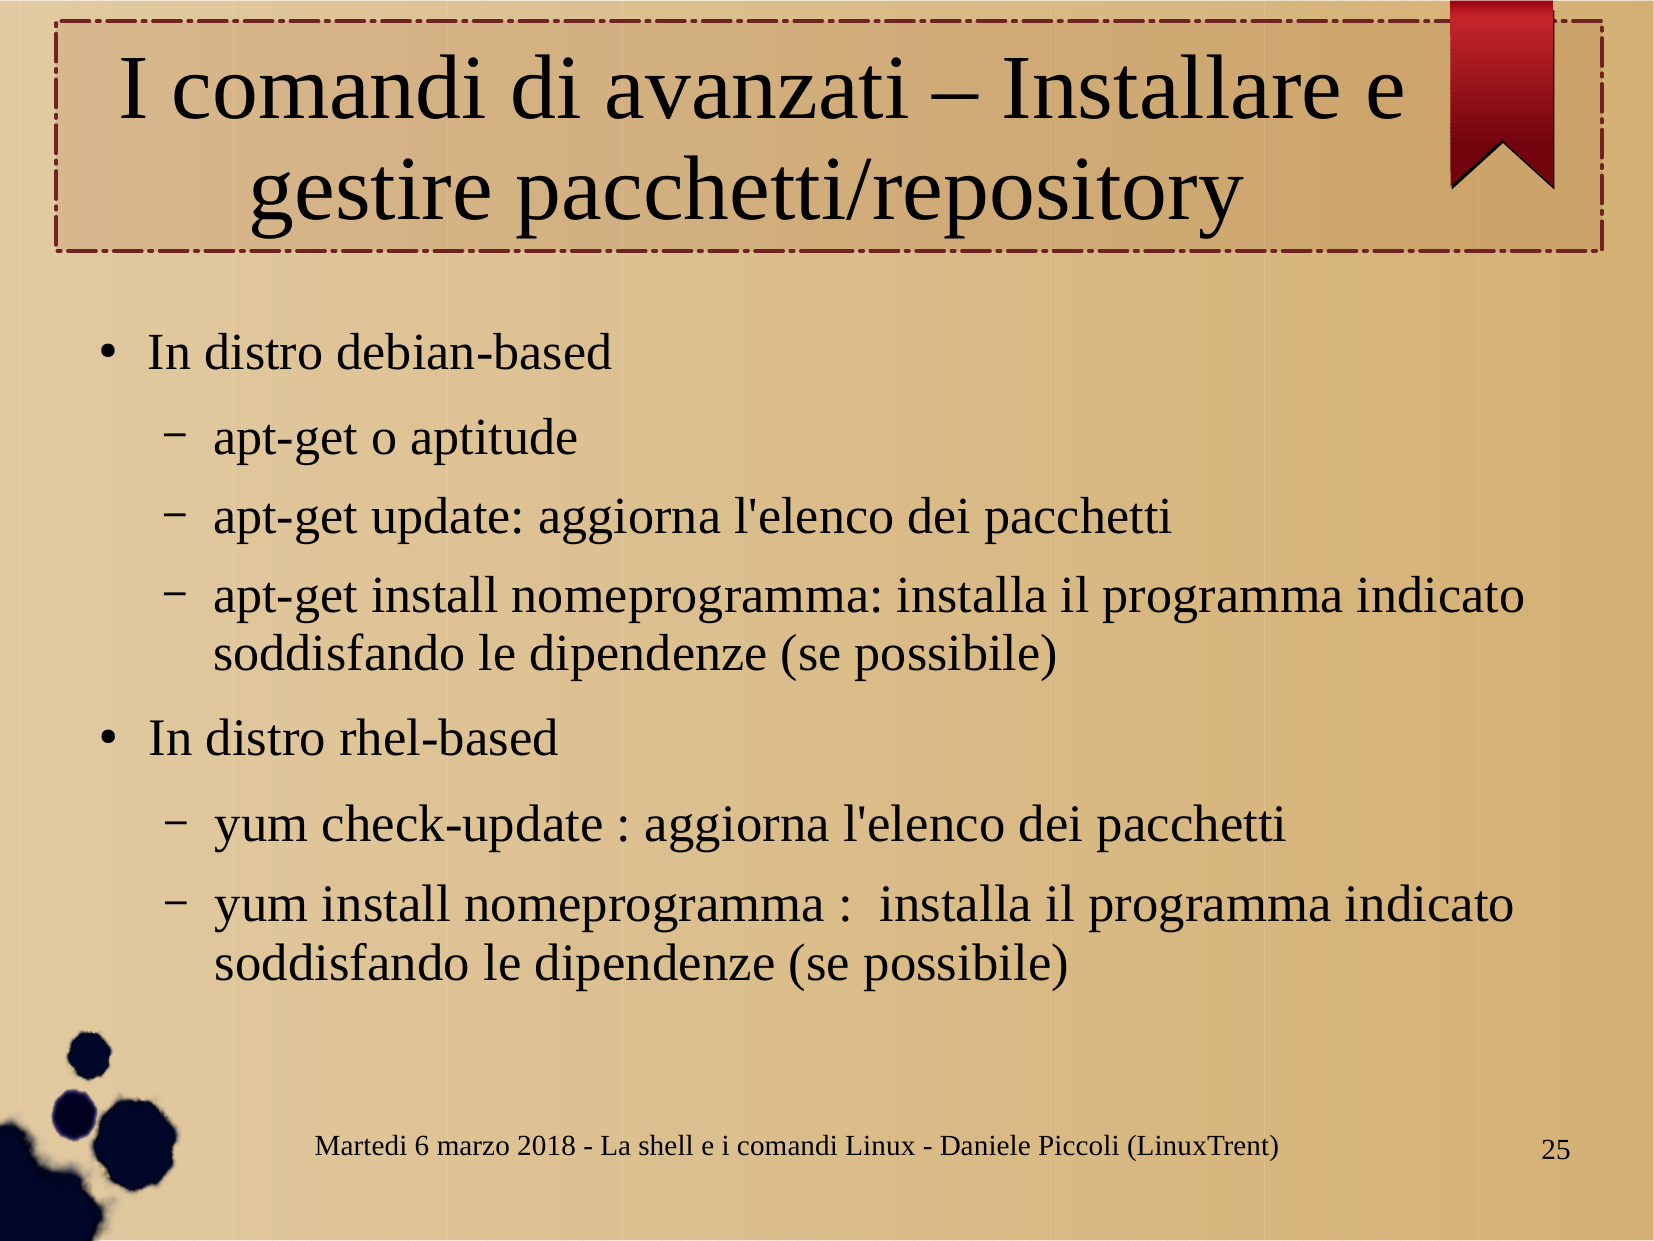

# I comandi di avanzati – Installare e gestire pacchetti/repository
In distro debian-based
apt-get o aptitude
apt-get update: aggiorna l'elenco dei pacchetti
apt-get install nomeprogramma: installa il programma indicato soddisfando le dipendenze (se possibile)
In distro rhel-based
yum check-update : aggiorna l'elenco dei pacchetti
yum install nomeprogramma : installa il programma indicato soddisfando le dipendenze (se possibile)
Martedi 6 marzo 2018 - La shell e i comandi Linux - Daniele Piccoli (LinuxTrent)
25